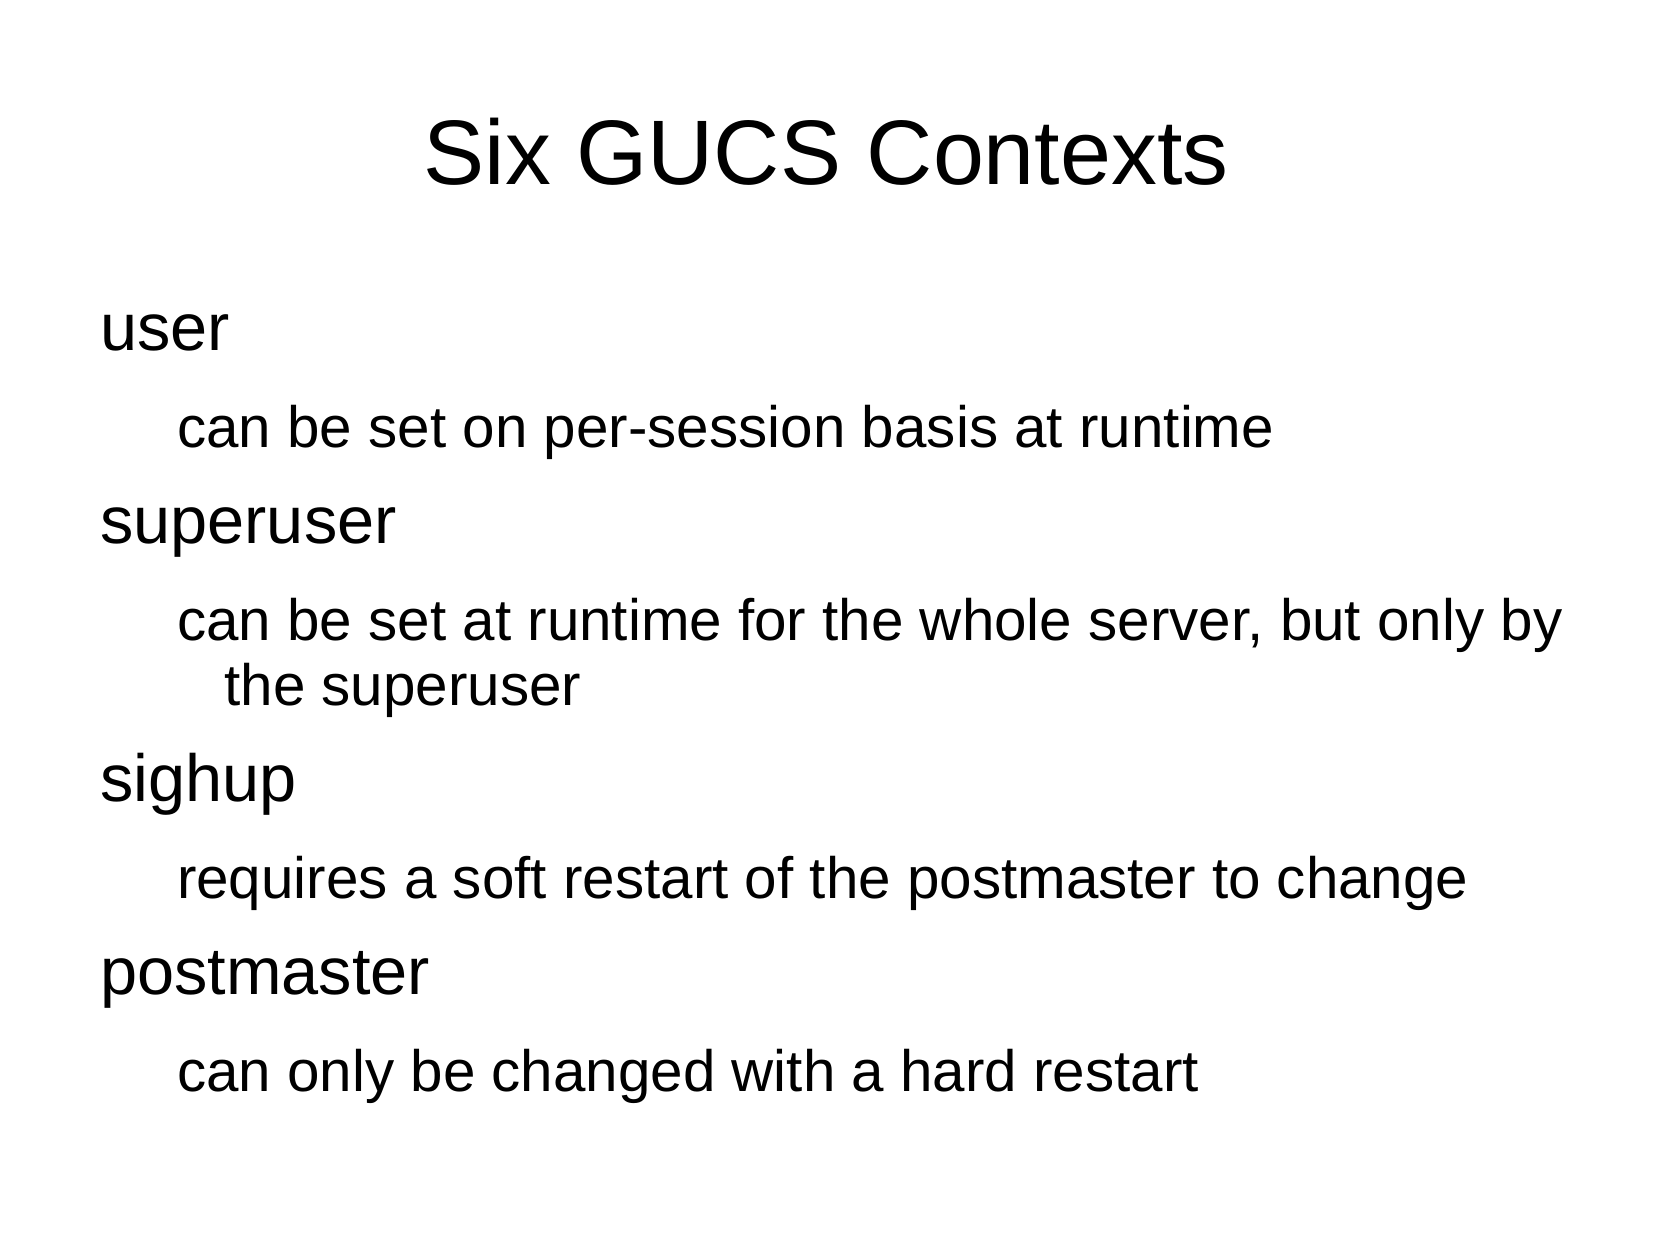

# Six GUCS Contexts
user
can be set on per-session basis at runtime
superuser
can be set at runtime for the whole server, but only by the superuser
sighup
requires a soft restart of the postmaster to change
postmaster
can only be changed with a hard restart